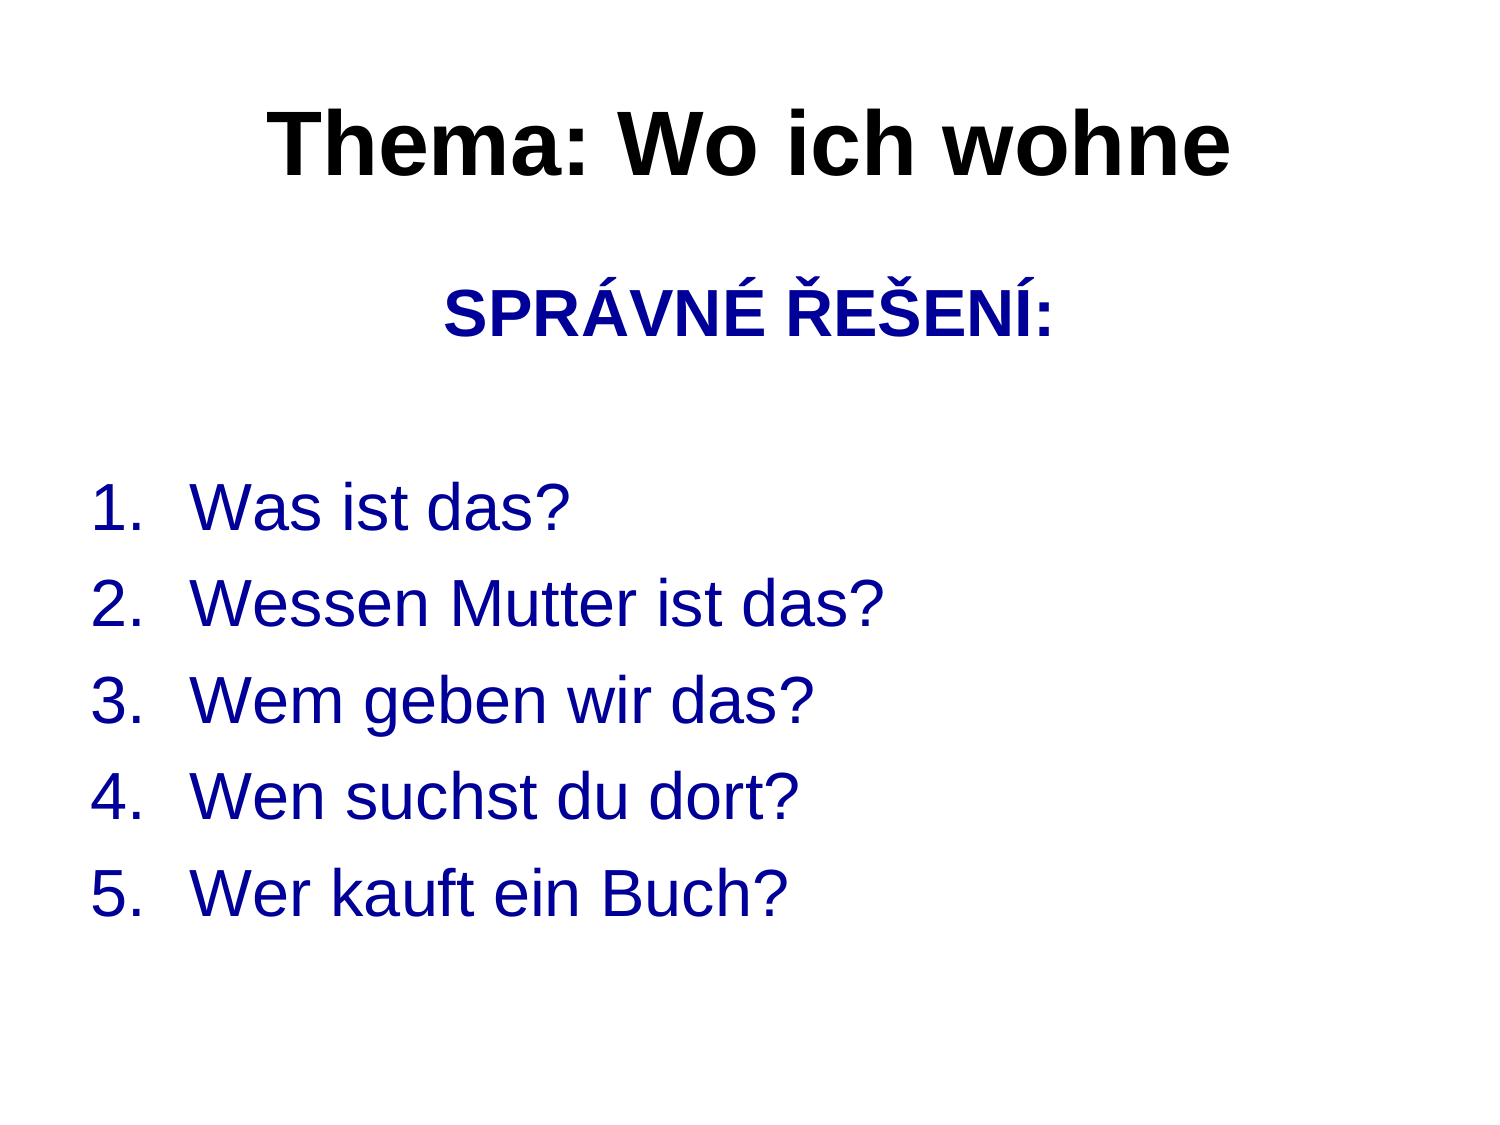

# Thema: Wo ich wohne
SPRÁVNÉ ŘEŠENÍ:
Was ist das?
Wessen Mutter ist das?
Wem geben wir das?
Wen suchst du dort?
Wer kauft ein Buch?